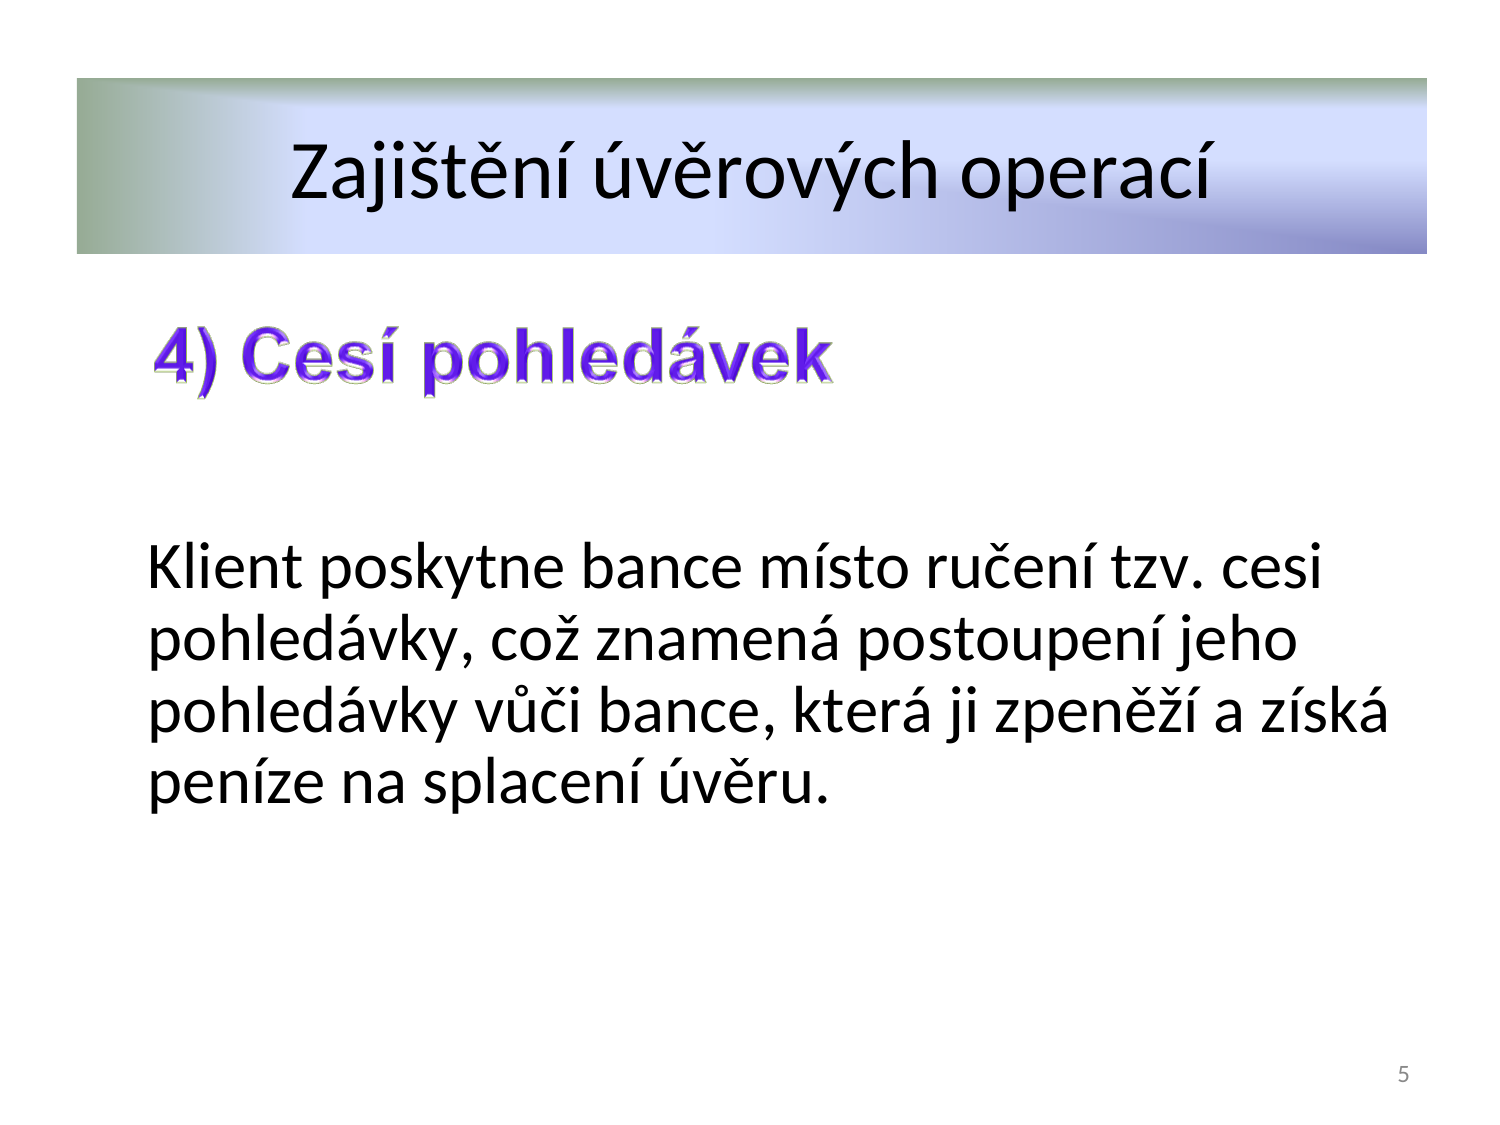

# Zajištění úvěrových operací
	Klient poskytne bance místo ručení tzv. cesi pohledávky, což znamená postoupení jeho pohledávky vůči bance, která ji zpeněží a získá peníze na splacení úvěru.